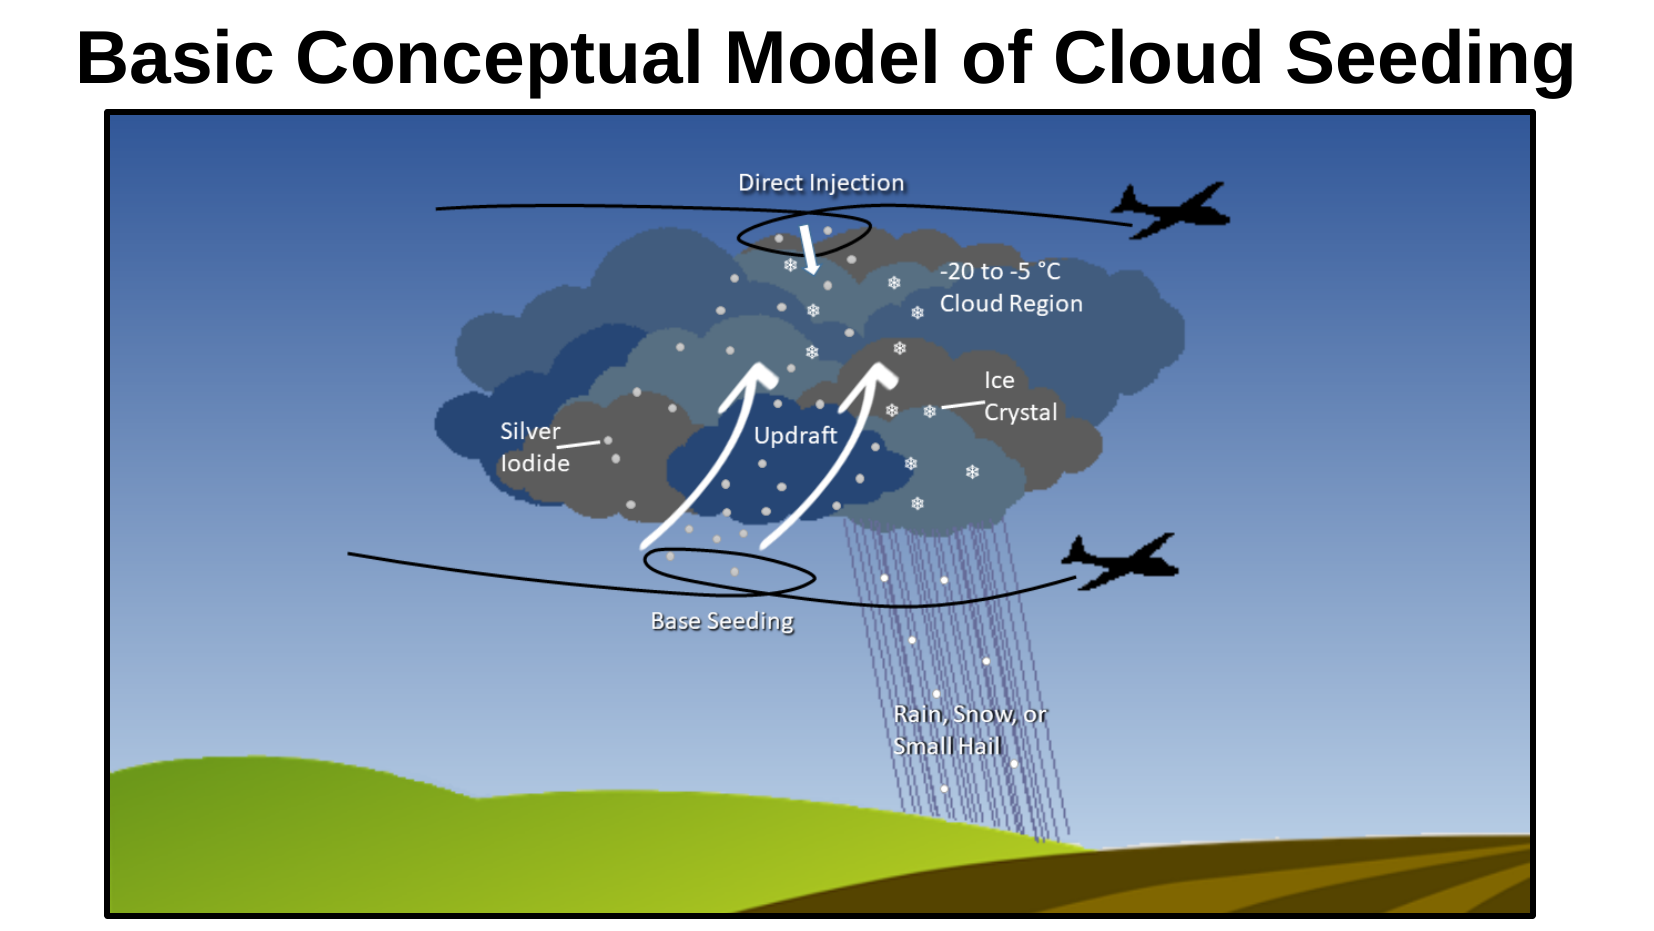

# Basic Conceptual Model of Cloud Seeding